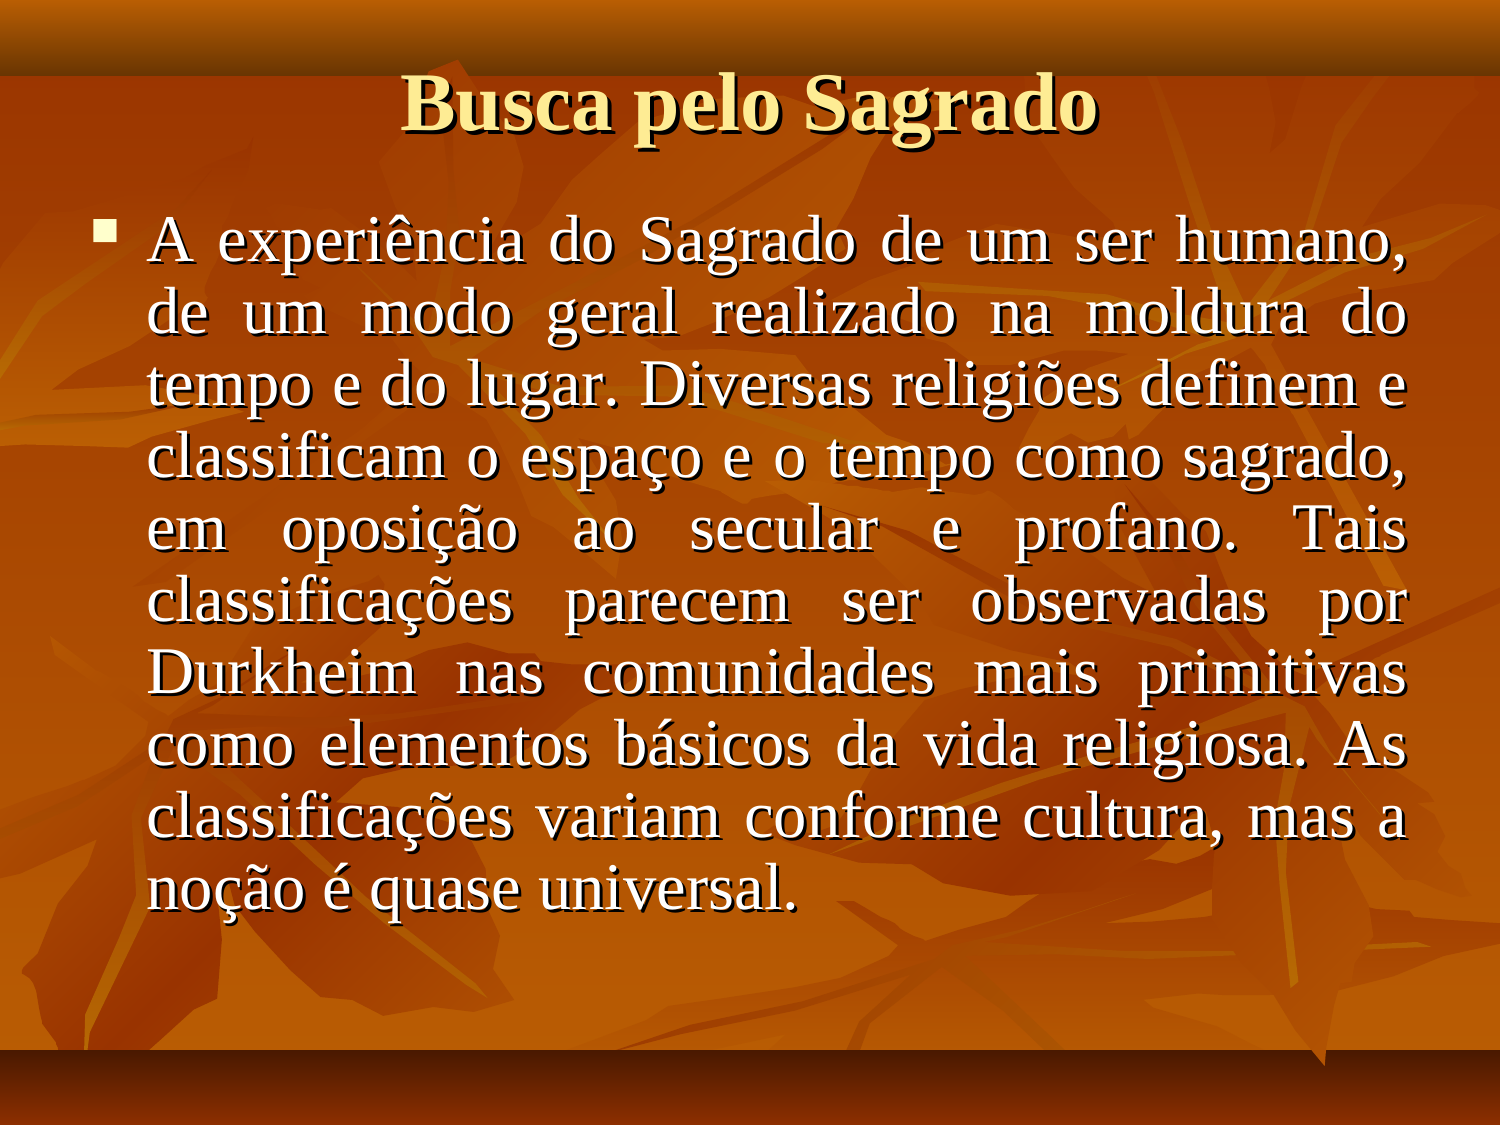

# Busca pelo Sagrado
A experiência do Sagrado de um ser humano, de um modo geral realizado na moldura do tempo e do lugar. Diversas religiões definem e classificam o espaço e o tempo como sagrado, em oposição ao secular e profano. Tais classificações parecem ser observadas por Durkheim nas comunidades mais primitivas como elementos básicos da vida religiosa. As classificações variam conforme cultura, mas a noção é quase universal.